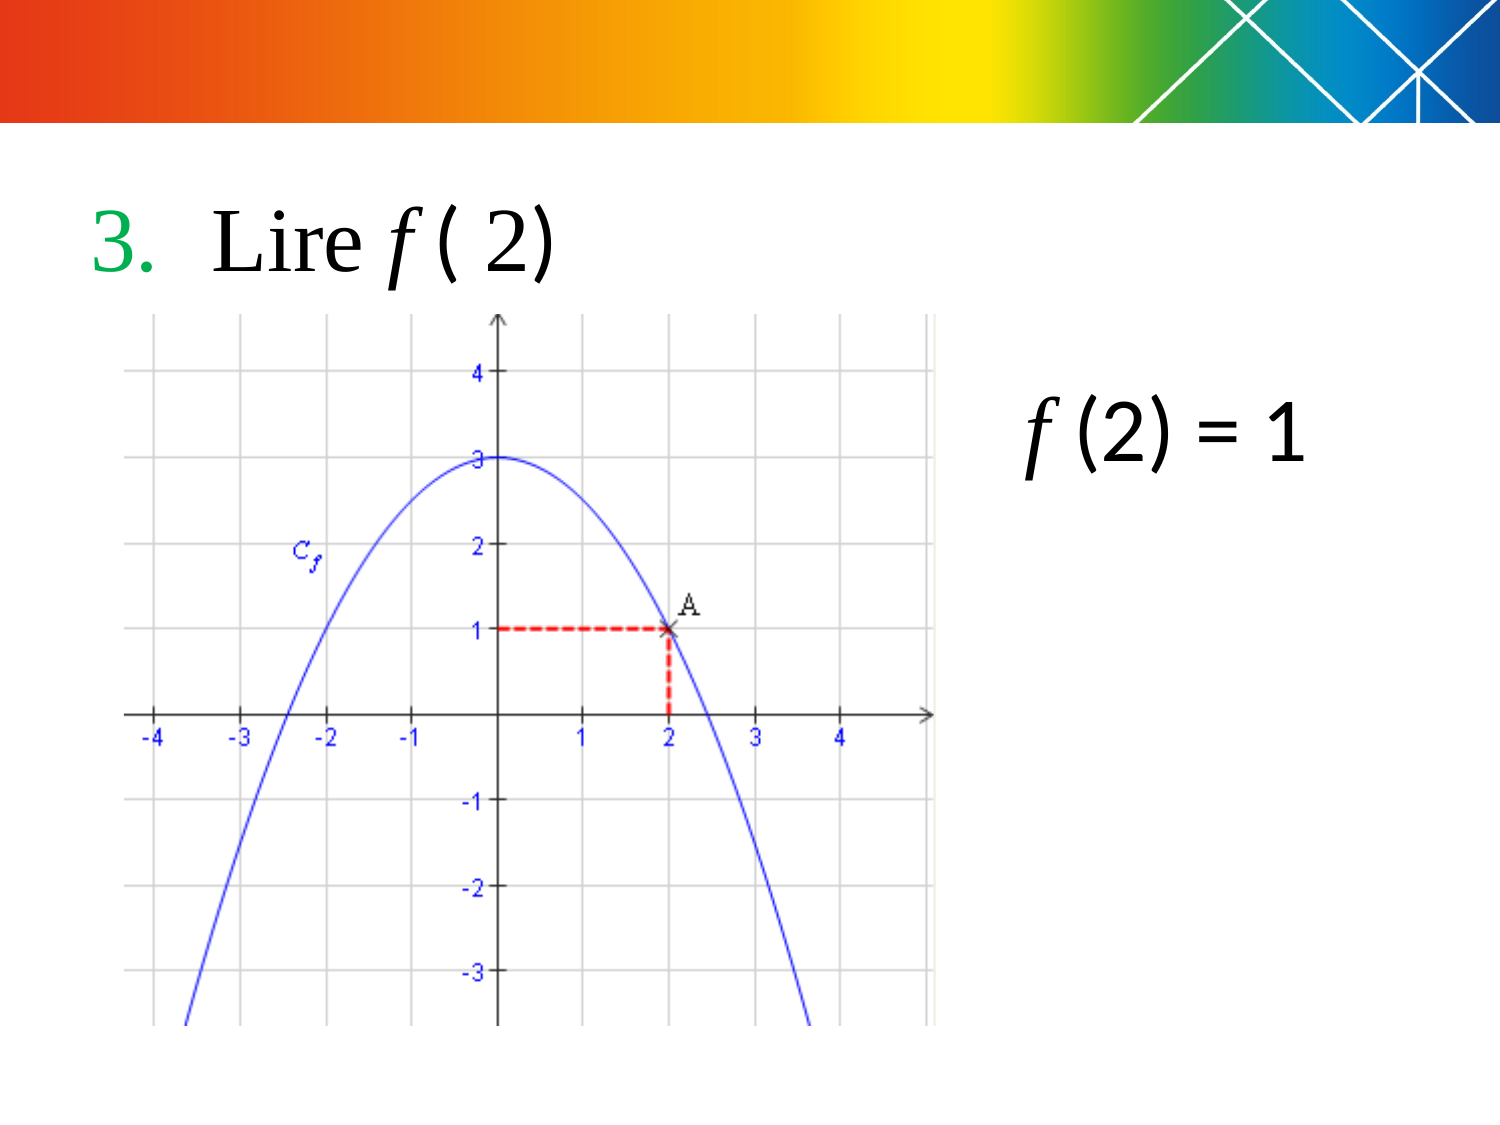

# Lire f ( 2)
f (2) = 1